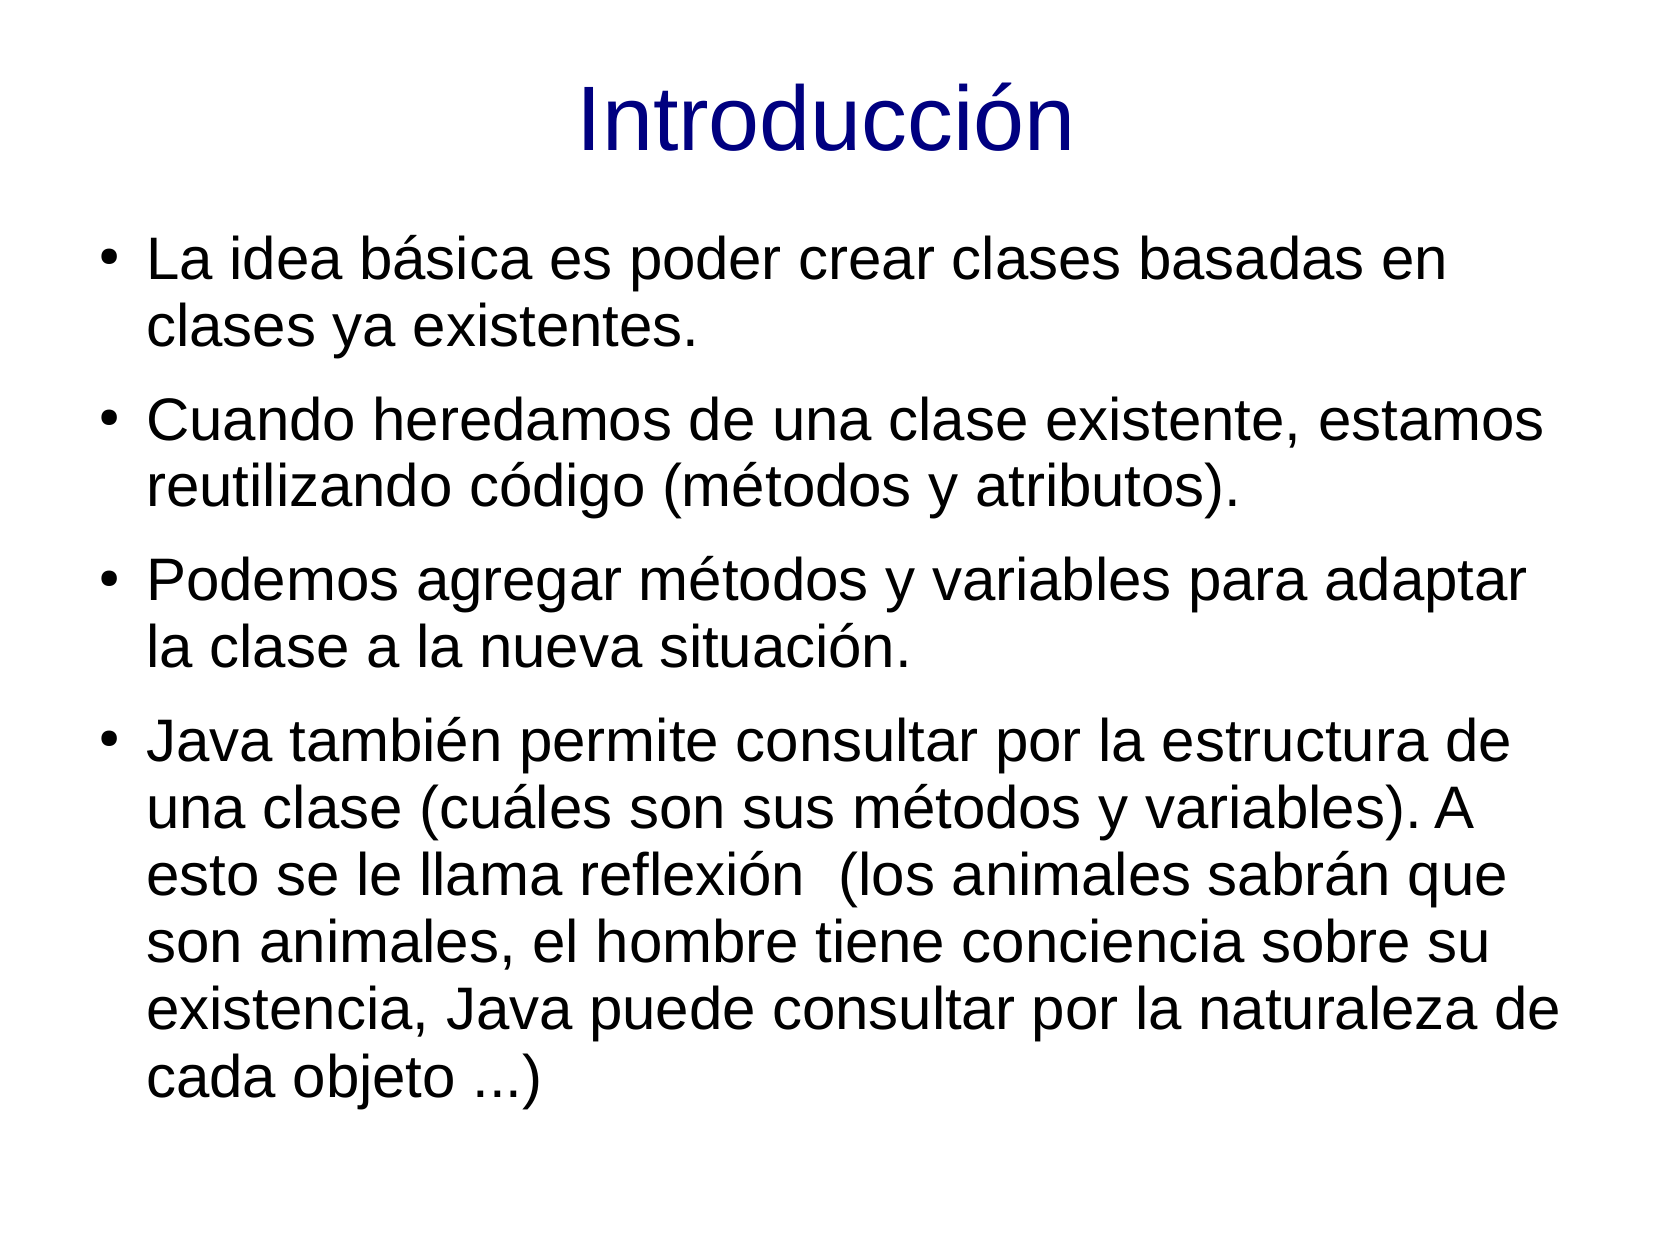

# Introducción
La idea básica es poder crear clases basadas en clases ya existentes.
Cuando heredamos de una clase existente, estamos reutilizando código (métodos y atributos).
Podemos agregar métodos y variables para adaptar la clase a la nueva situación.
Java también permite consultar por la estructura de una clase (cuáles son sus métodos y variables). A esto se le llama reflexión (los animales sabrán que son animales, el hombre tiene conciencia sobre su existencia, Java puede consultar por la naturaleza de cada objeto ...)‏